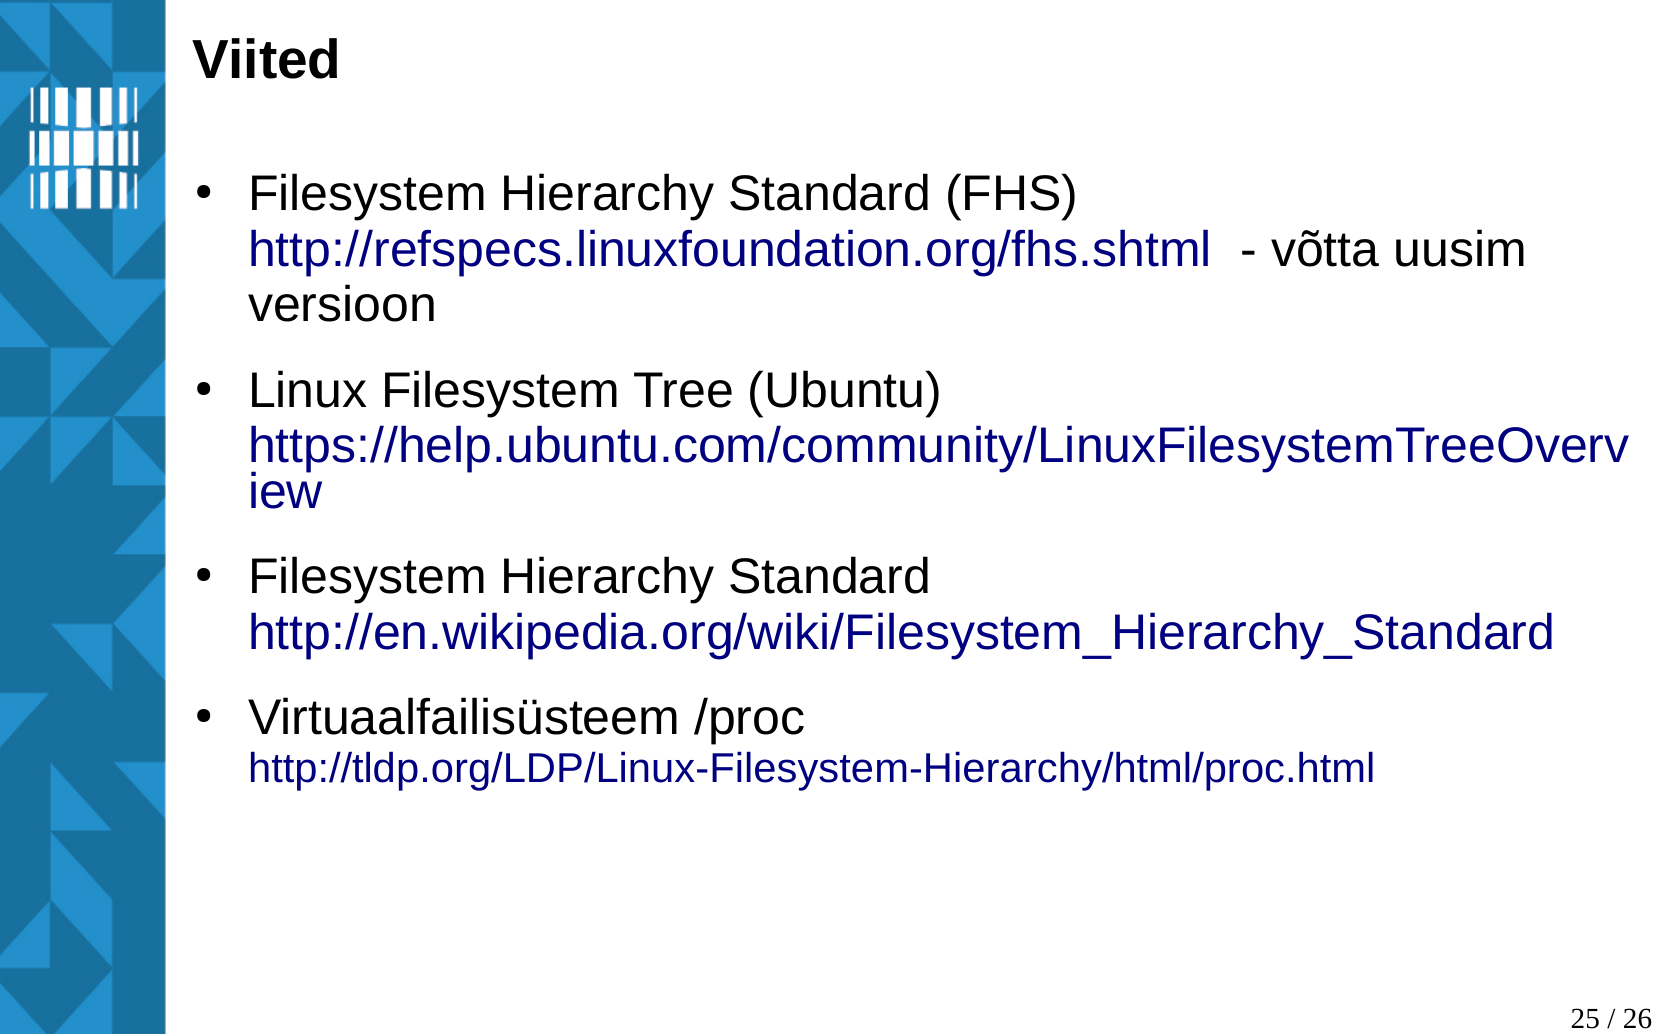

# Viited
Filesystem Hierarchy Standard (FHS) http://refspecs.linuxfoundation.org/fhs.shtml - võtta uusim versioon
Linux Filesystem Tree (Ubuntu) https://help.ubuntu.com/community/LinuxFilesystemTreeOverview
Filesystem Hierarchy Standard http://en.wikipedia.org/wiki/Filesystem_Hierarchy_Standard
Virtuaalfailisüsteem /proc http://tldp.org/LDP/Linux-Filesystem-Hierarchy/html/proc.html
25